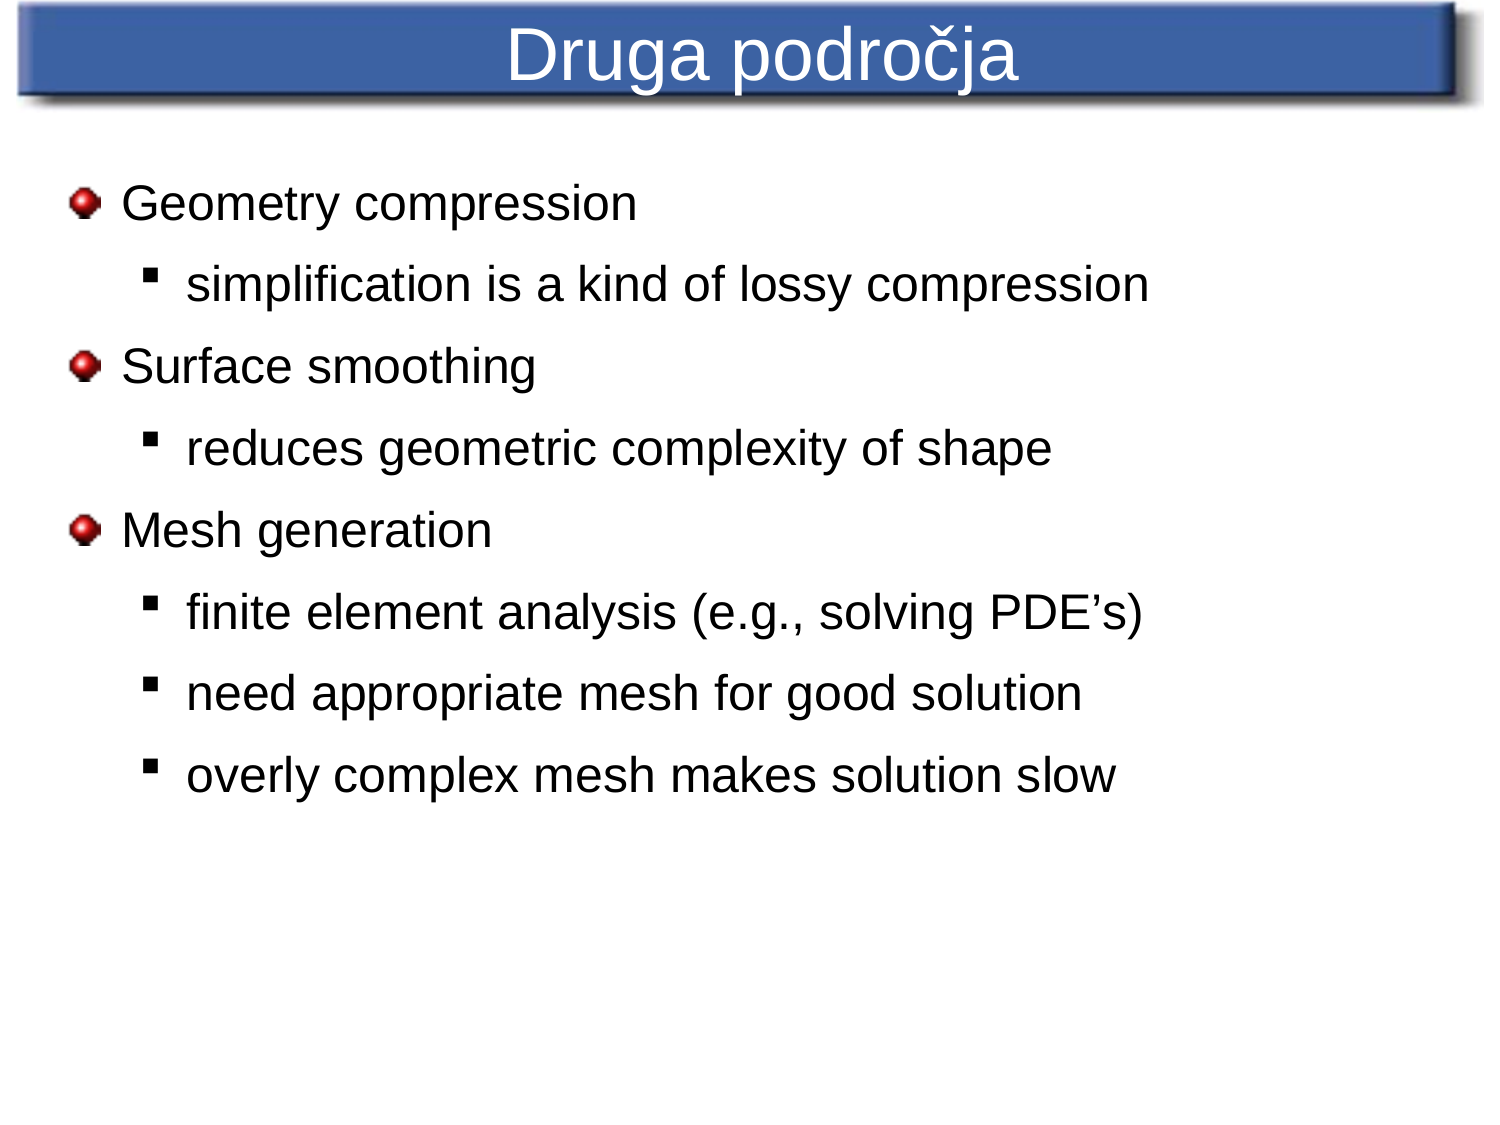

# Druga področja
Geometry compression
simplification is a kind of lossy compression
Surface smoothing
reduces geometric complexity of shape
Mesh generation
finite element analysis (e.g., solving PDE’s)
need appropriate mesh for good solution
overly complex mesh makes solution slow